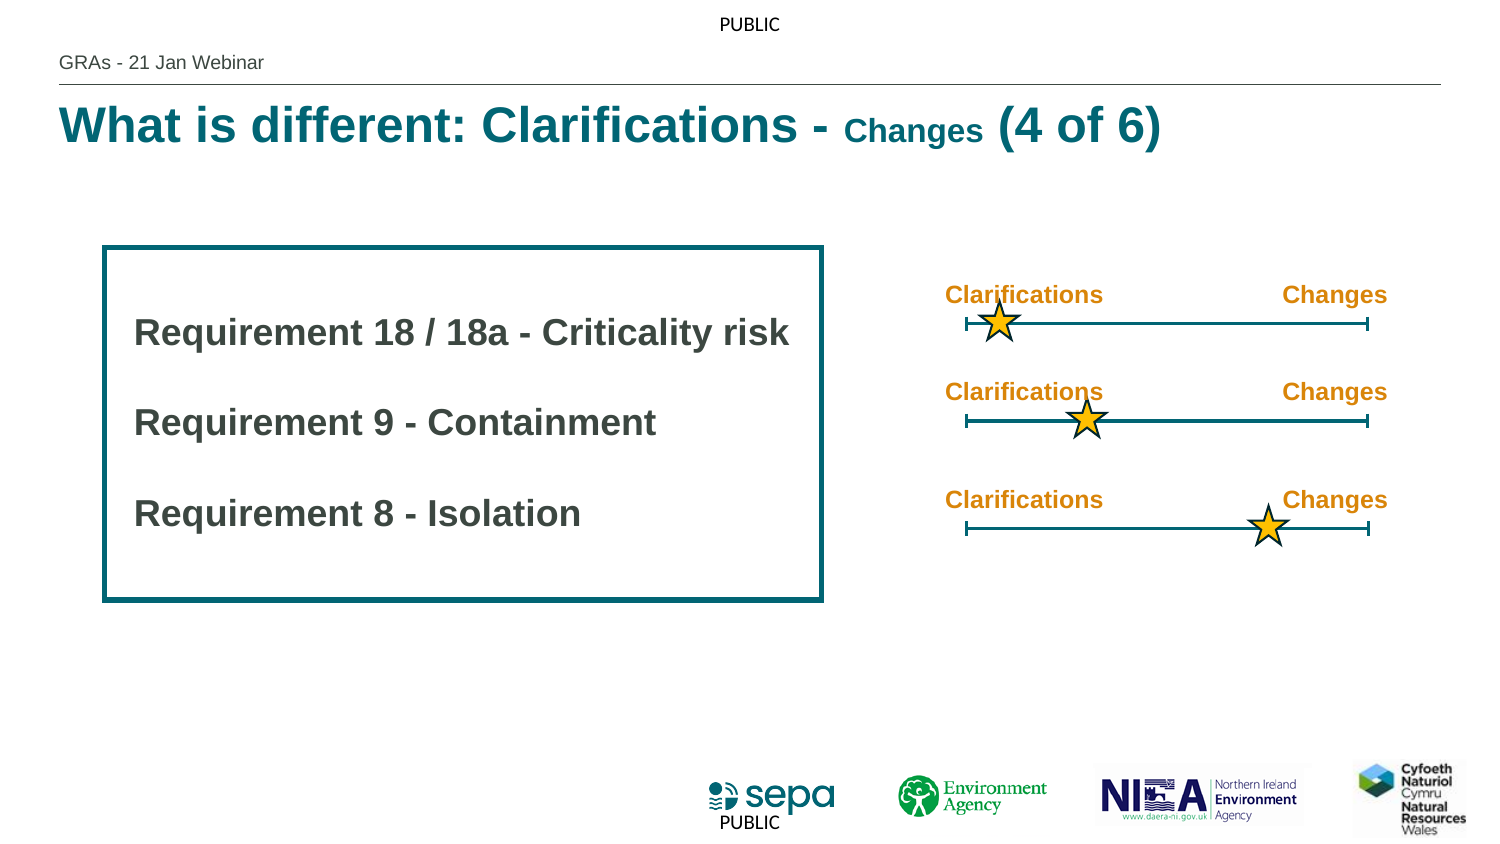

GRAs - 21 Jan Webinar
# What is different: Clarifications - Changes (4 of 6)
Requirement 18 / 18a - Criticality risk
Requirement 9 - Containment
Requirement 8 - Isolation
Changes
Clarifications
Changes
Clarifications
Changes
Clarifications